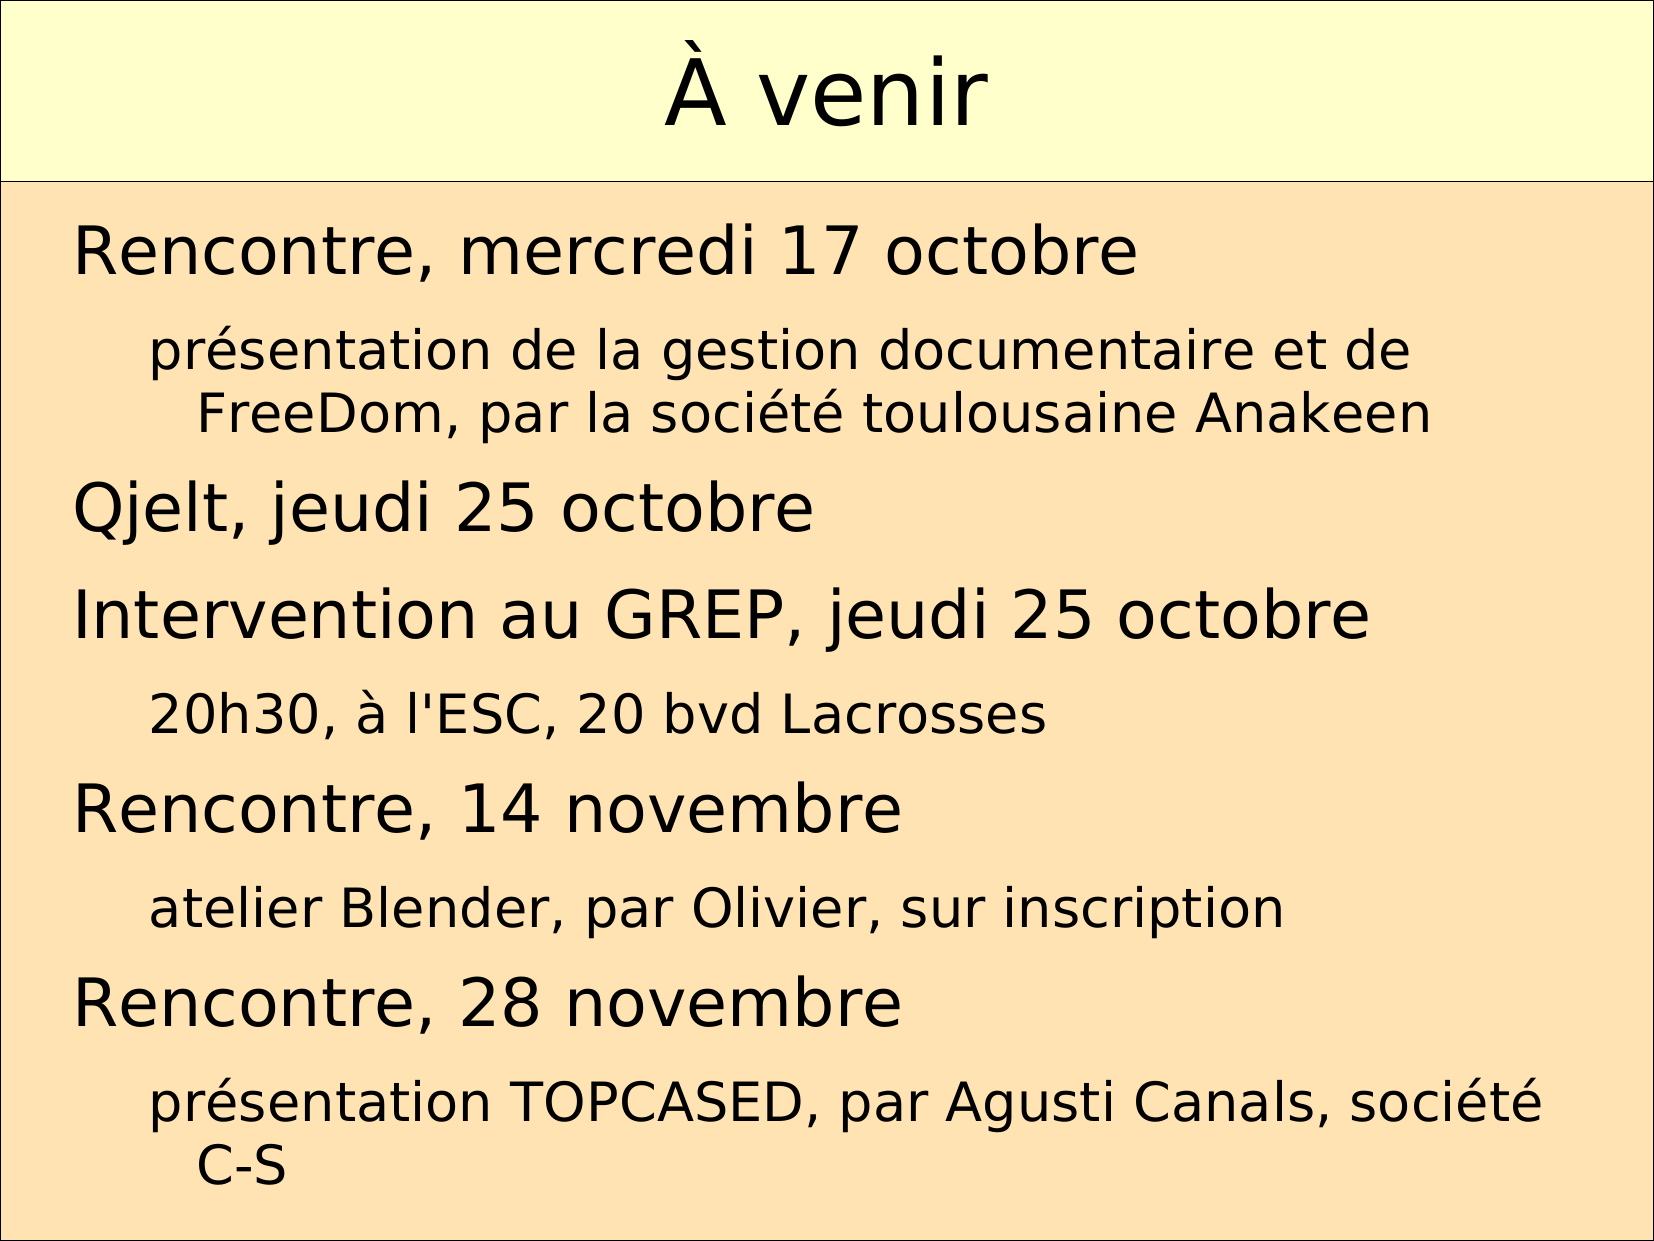

# À venir
Rencontre, mercredi 17 octobre
présentation de la gestion documentaire et de FreeDom, par la société toulousaine Anakeen
Qjelt, jeudi 25 octobre
Intervention au GREP, jeudi 25 octobre
20h30, à l'ESC, 20 bvd Lacrosses
Rencontre, 14 novembre
atelier Blender, par Olivier, sur inscription
Rencontre, 28 novembre
présentation TOPCASED, par Agusti Canals, société C-S